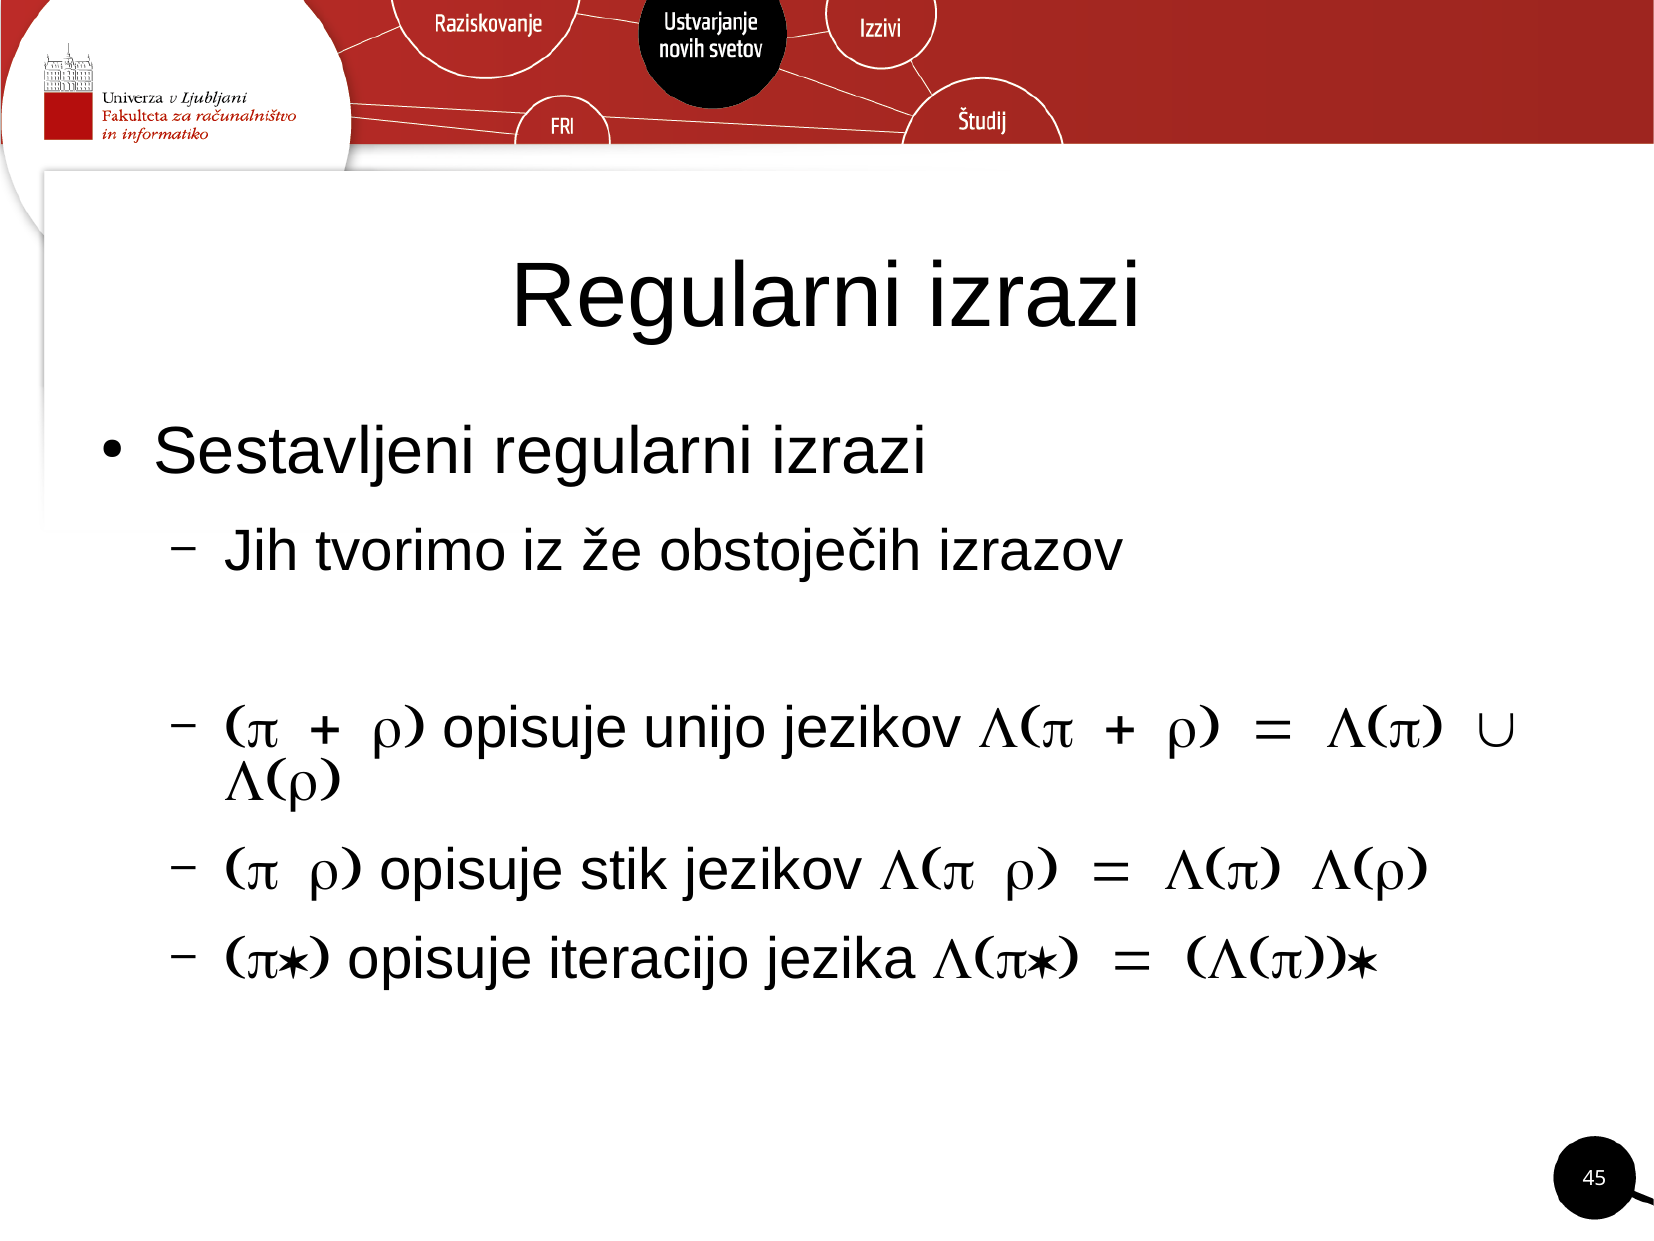

# Regularni izrazi
Sestavljeni regularni izrazi
Jih tvorimo iz že obstoječih izrazov
(p + r) opisuje unijo jezikov L(p + r) = L(p) ∪ L(r)
(p r) opisuje stik jezikov L(p r) = L(p) L(r)
(p*) opisuje iteracijo jezika L(p*) = (L(p))*